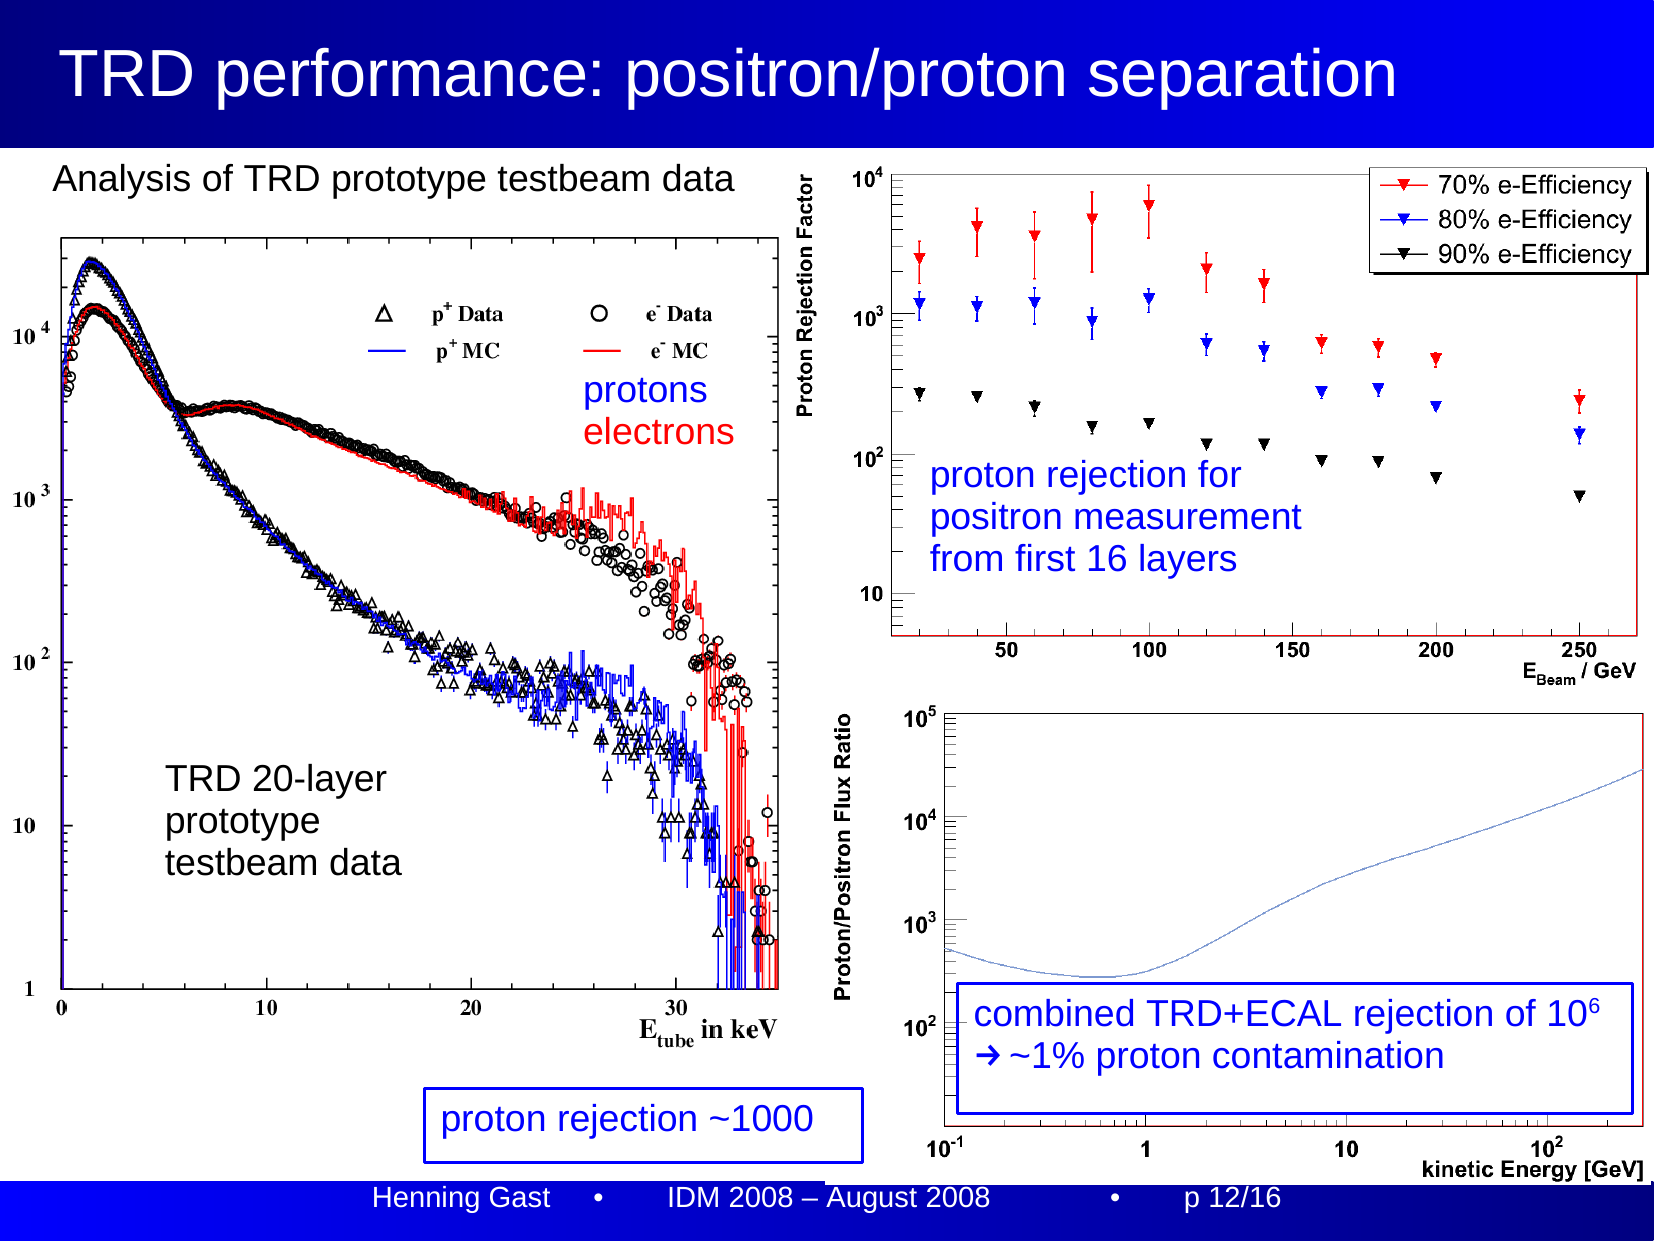

# TRD performance: positron/proton separation
Analysis of TRD prototype testbeam data
protons
electrons
proton rejection for positron measurement from first 16 layers
TRD 20-layer prototype testbeam data
combined TRD+ECAL rejection of 106 → ~1% proton contamination
proton rejection ~1000